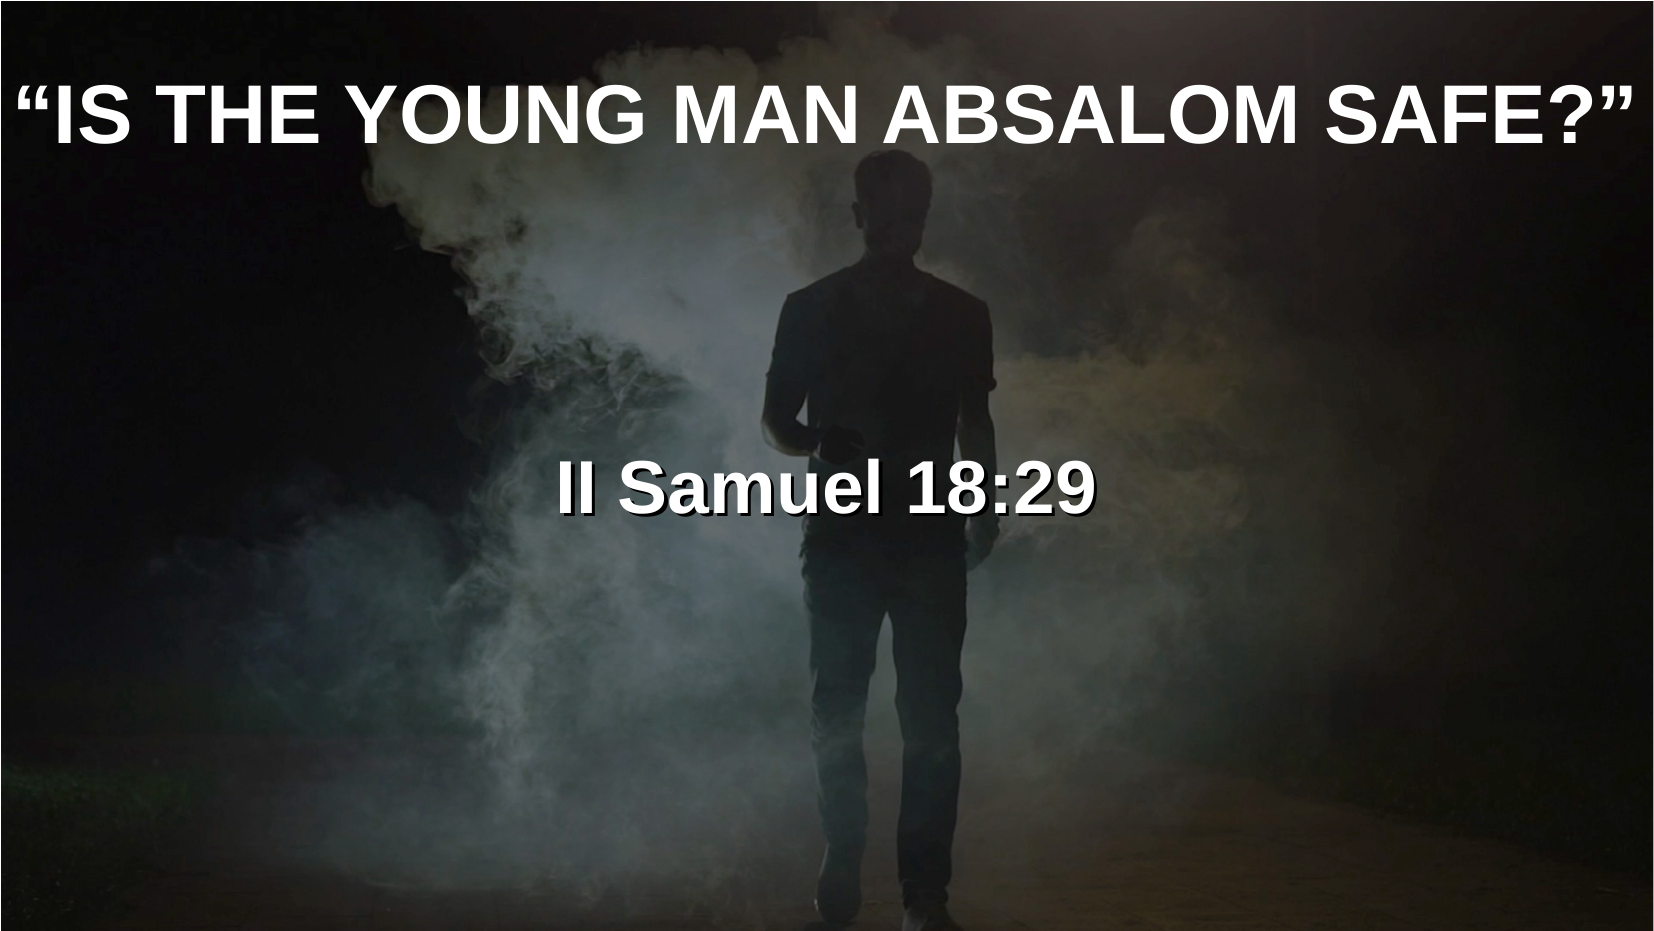

# “IS THE YOUNG MAN ABSALOM SAFE?”
II Samuel 18:29